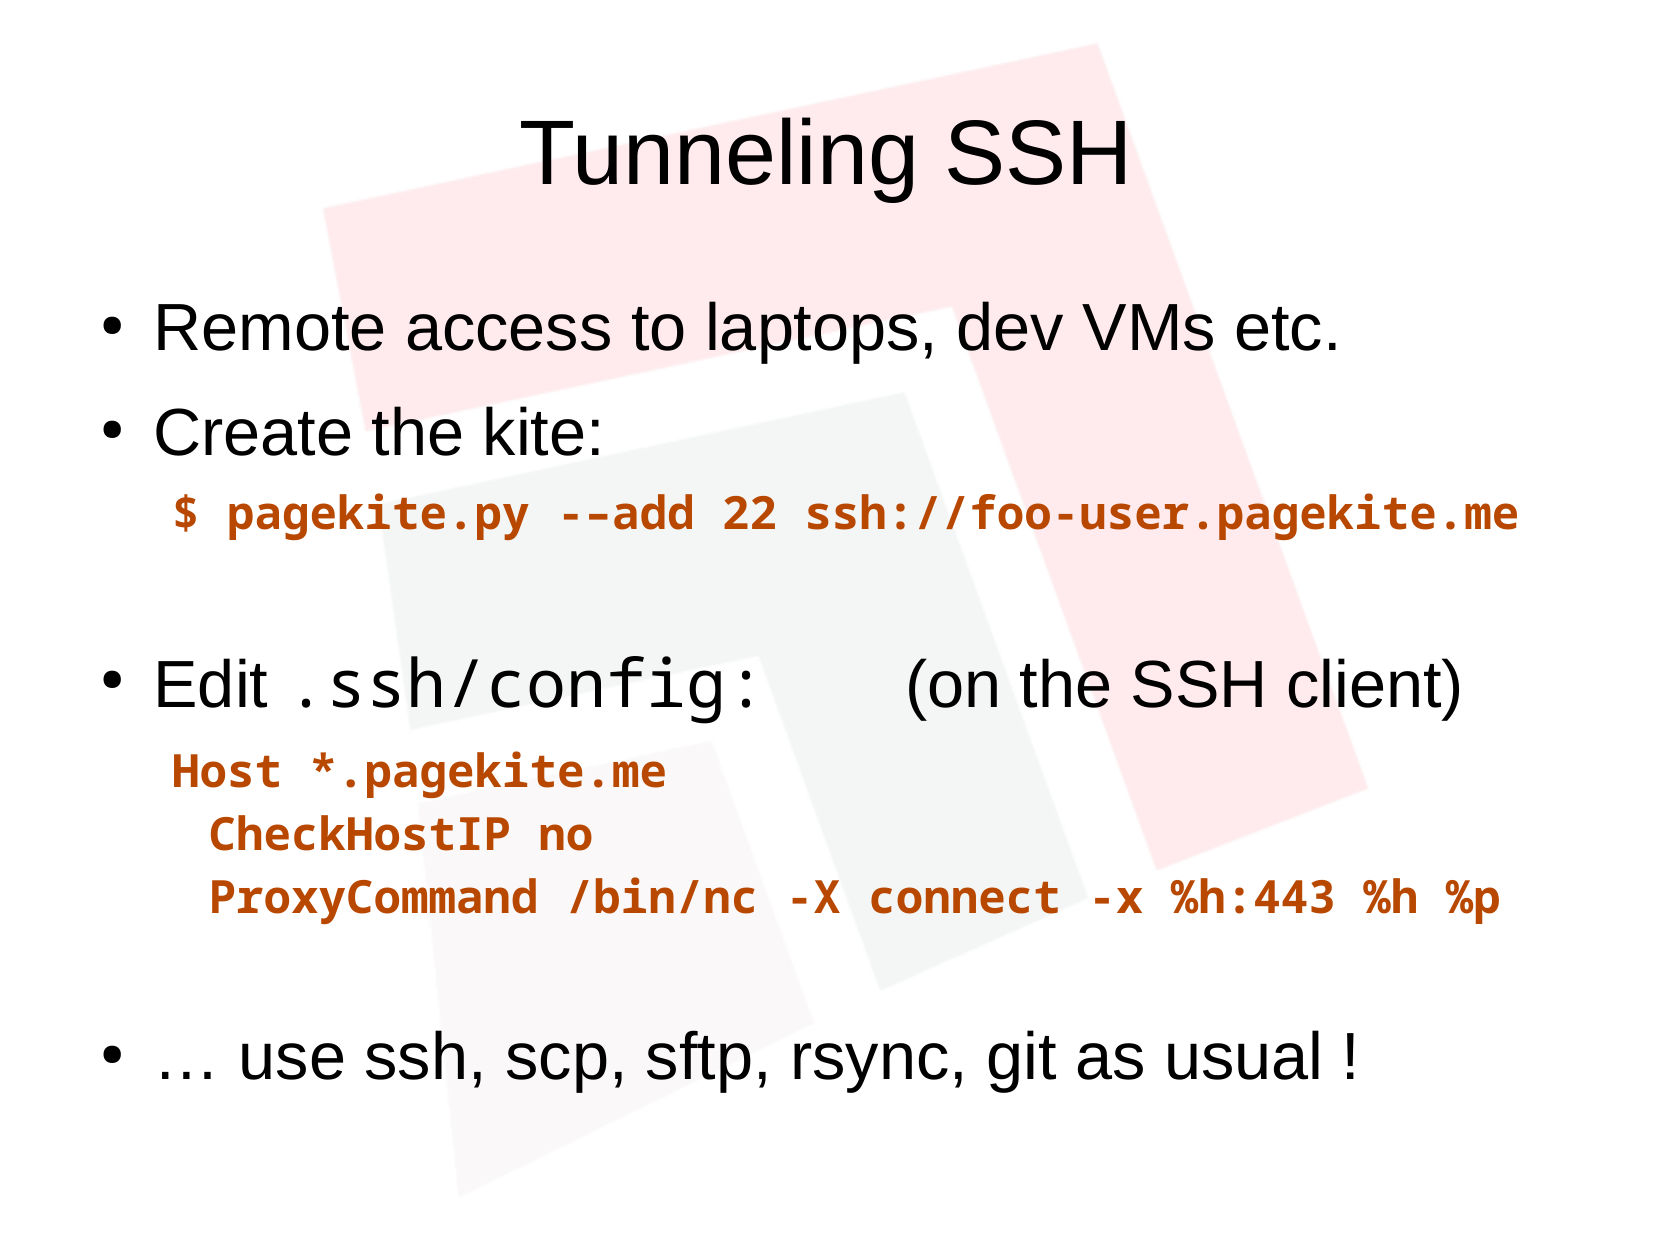

# Tunneling SSH
Remote access to laptops, dev VMs etc.
Create the kite:
 $ pagekite.py -–add 22 ssh://foo-user.pagekite.me
Edit .ssh/config: (on the SSH client)
 Host *.pagekite.me
 CheckHostIP no
 ProxyCommand /bin/nc -X connect -x %h:443 %h %p
… use ssh, scp, sftp, rsync, git as usual !